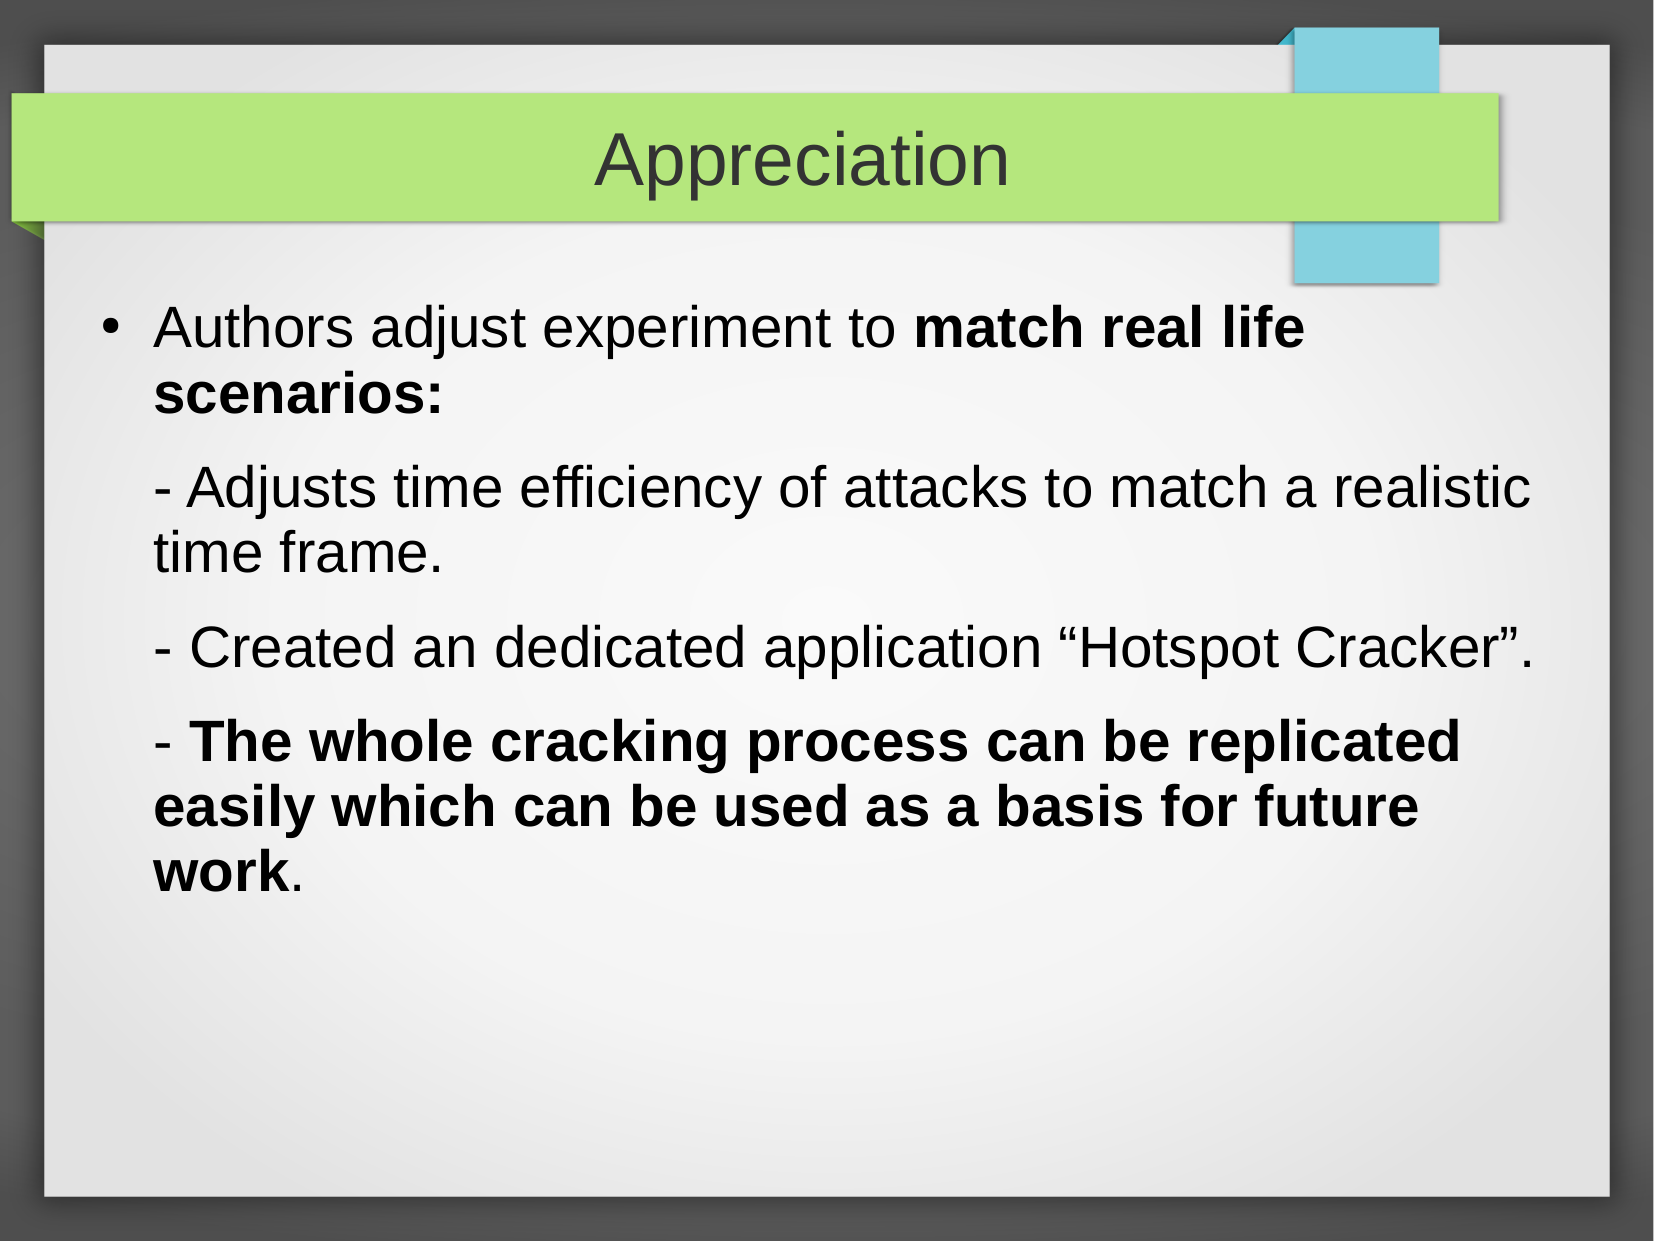

# Appreciation
Authors adjust experiment to match real life scenarios:
- Adjusts time efficiency of attacks to match a realistic time frame.
- Created an dedicated application “Hotspot Cracker”.
- The whole cracking process can be replicated easily which can be used as a basis for future work.